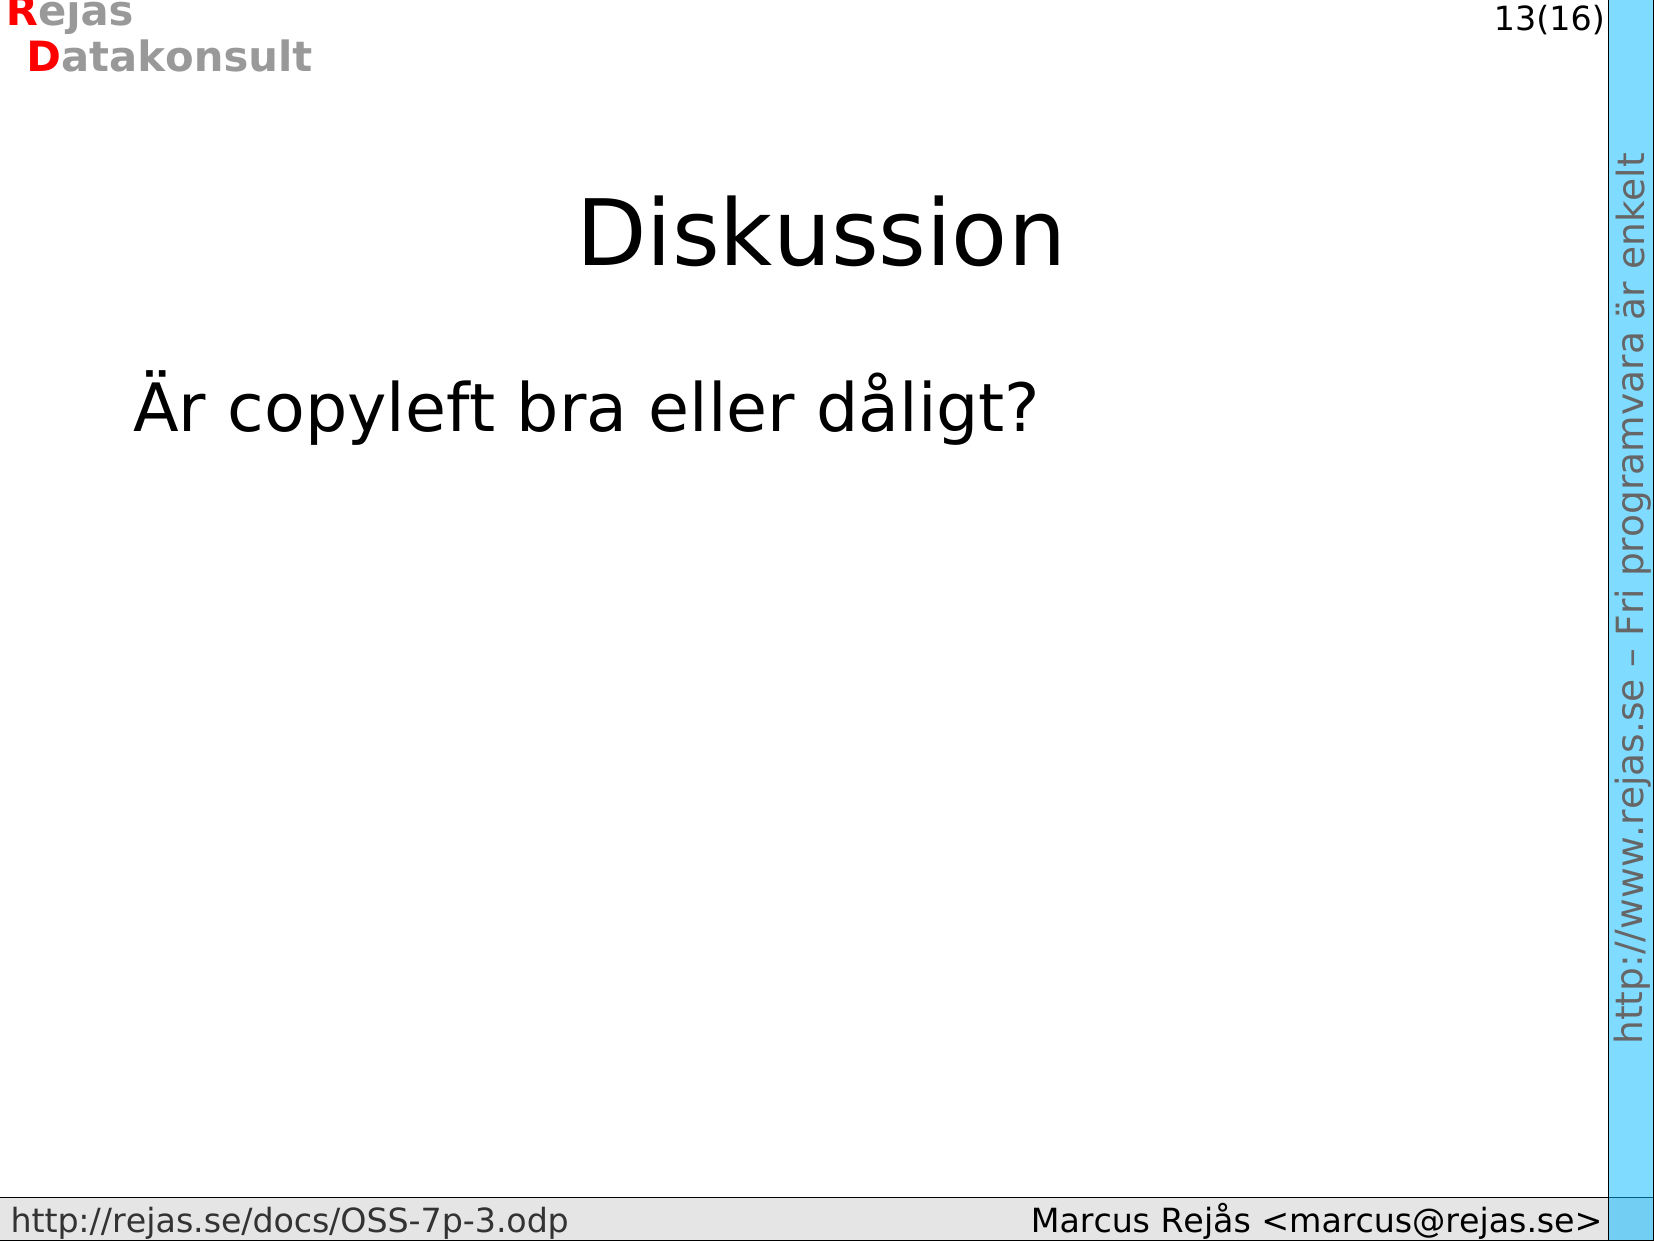

# Diskussion
Är copyleft bra eller dåligt?